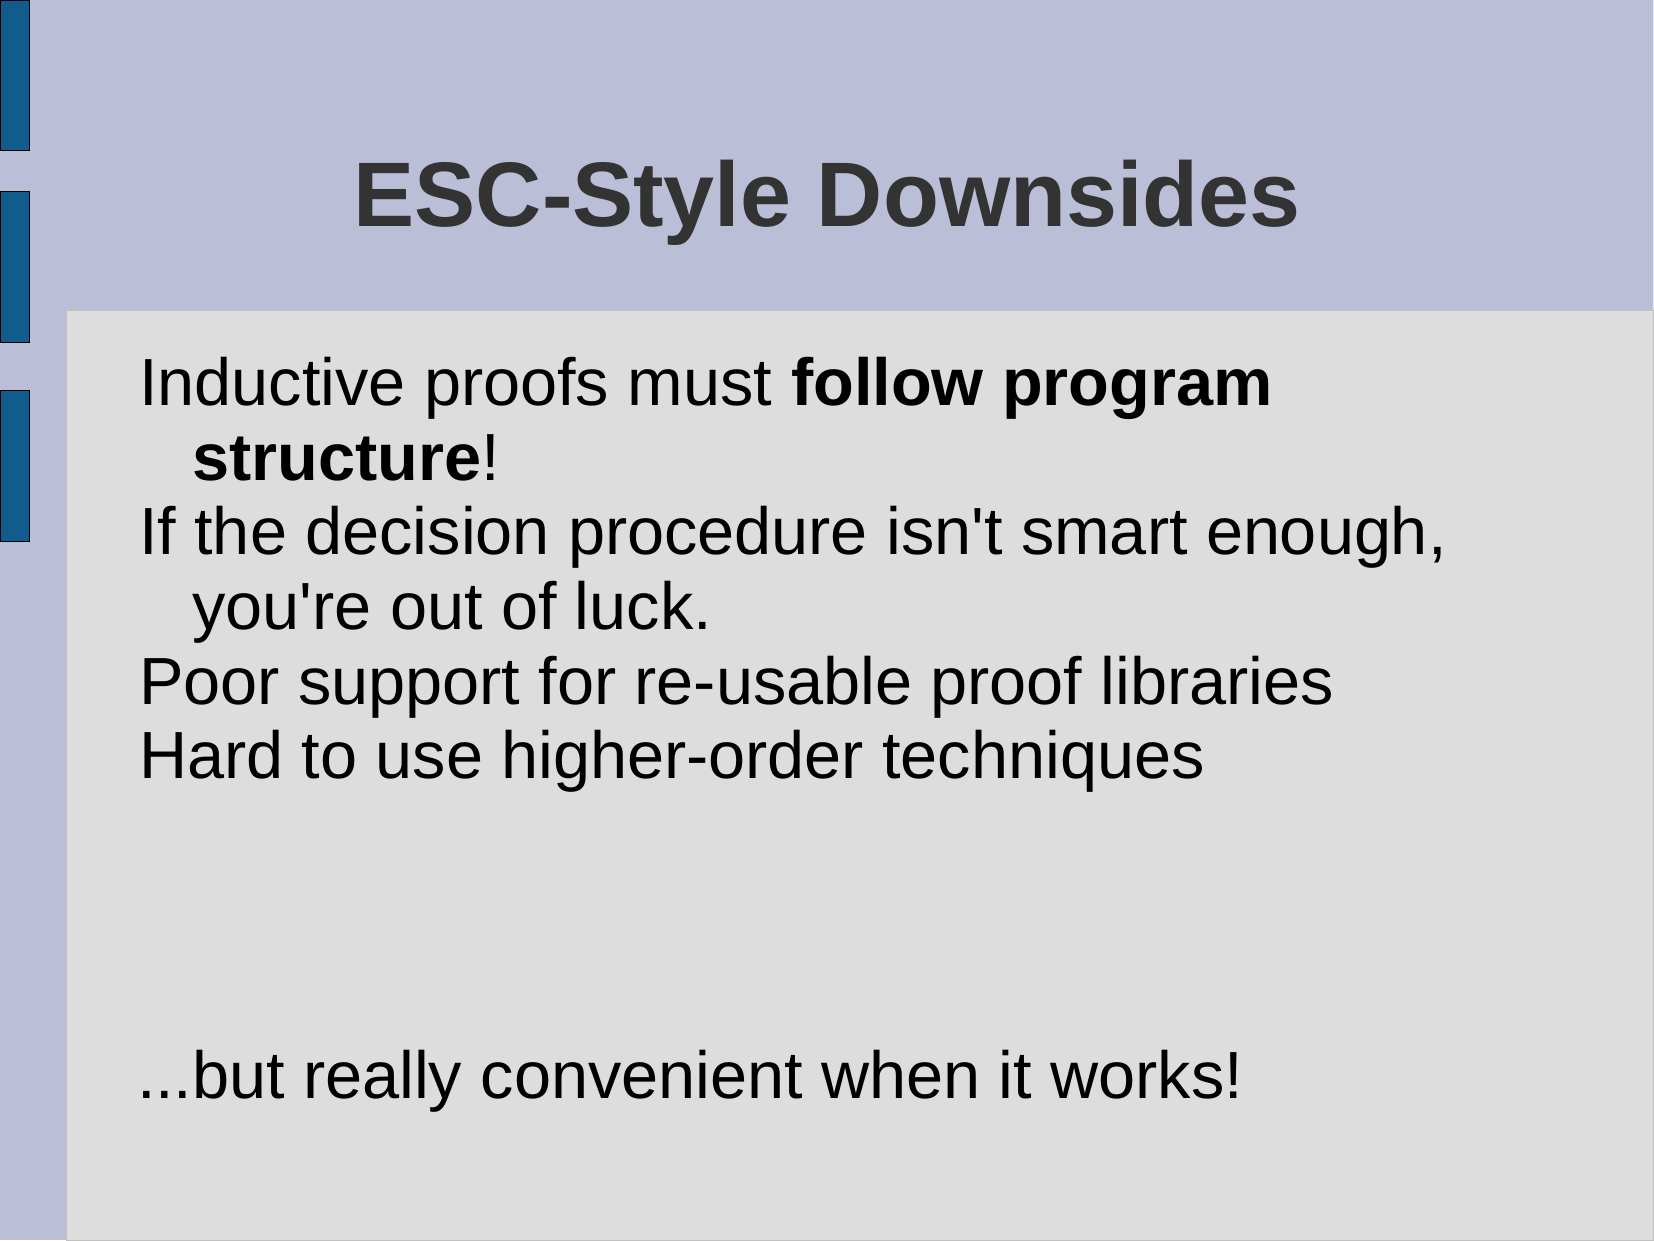

# ESC-Style Downsides
Inductive proofs must follow program structure!
If the decision procedure isn't smart enough, you're out of luck.
Poor support for re-usable proof libraries
Hard to use higher-order techniques
...but really convenient when it works!